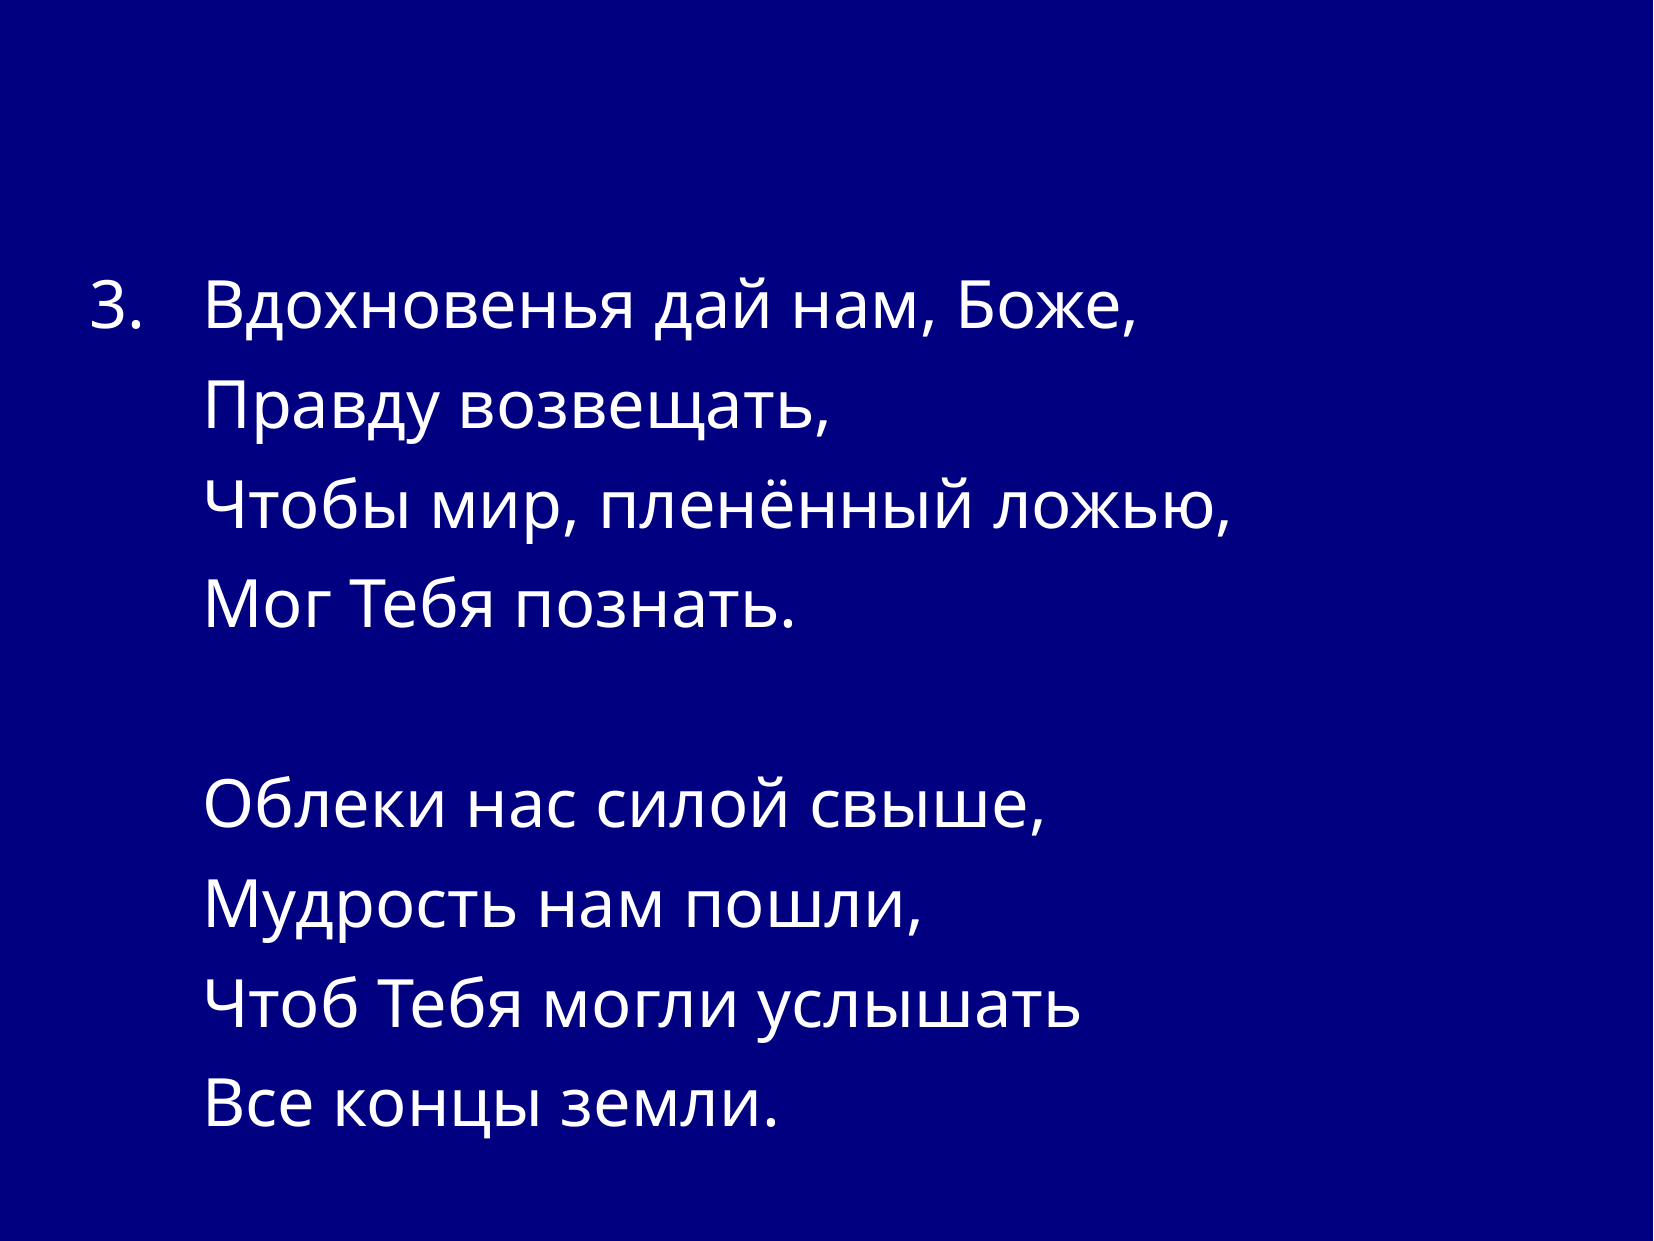

3.	Вдохновенья дай нам, Боже,
	Правду возвещать,
	Чтобы мир, пленённый ложью,
	Мог Тебя познать.
	Облеки нас силой свыше,
	Мудрость нам пошли,
	Чтоб Тебя могли услышать
	Все концы земли.